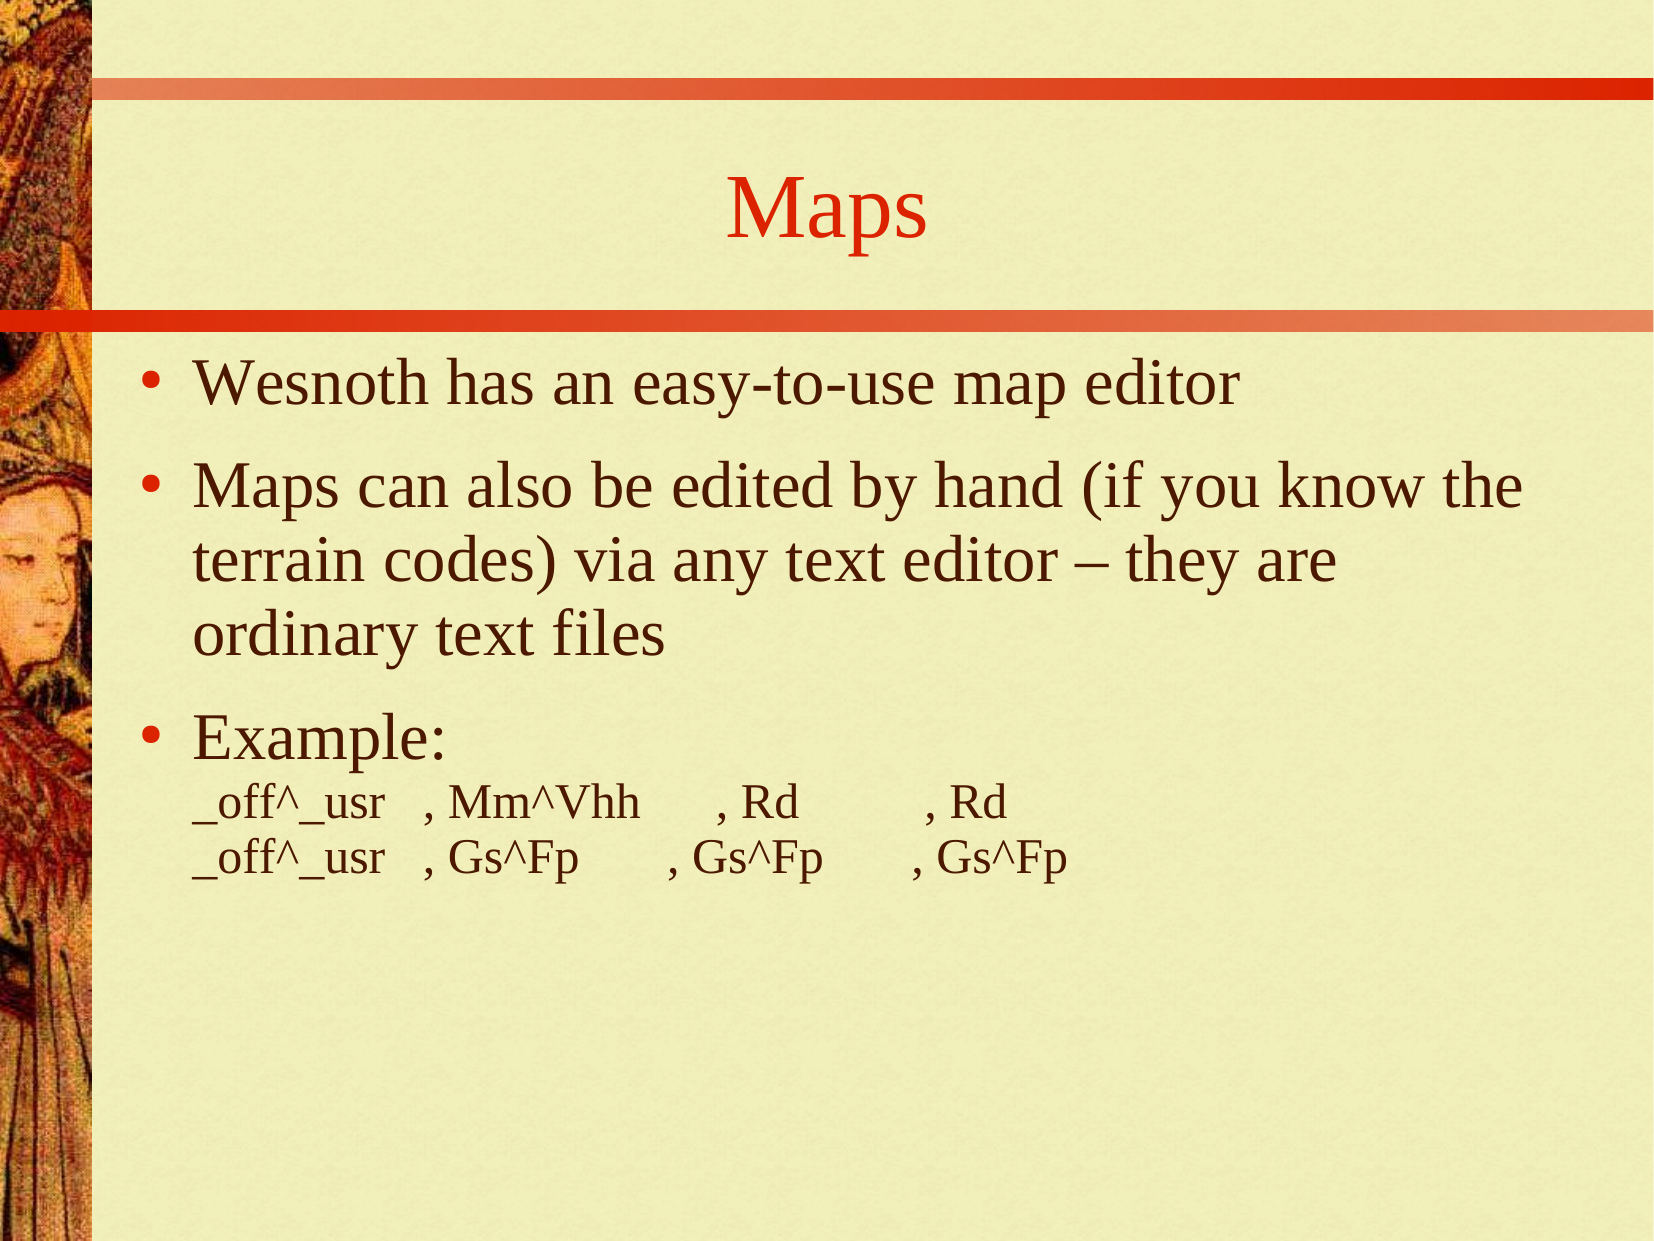

# Maps
Wesnoth has an easy-to-use map editor
Maps can also be edited by hand (if you know the terrain codes) via any text editor – they are ordinary text files
Example:
_off^_usr , Mm^Vhh , Rd , Rd
_off^_usr , Gs^Fp , Gs^Fp , Gs^Fp